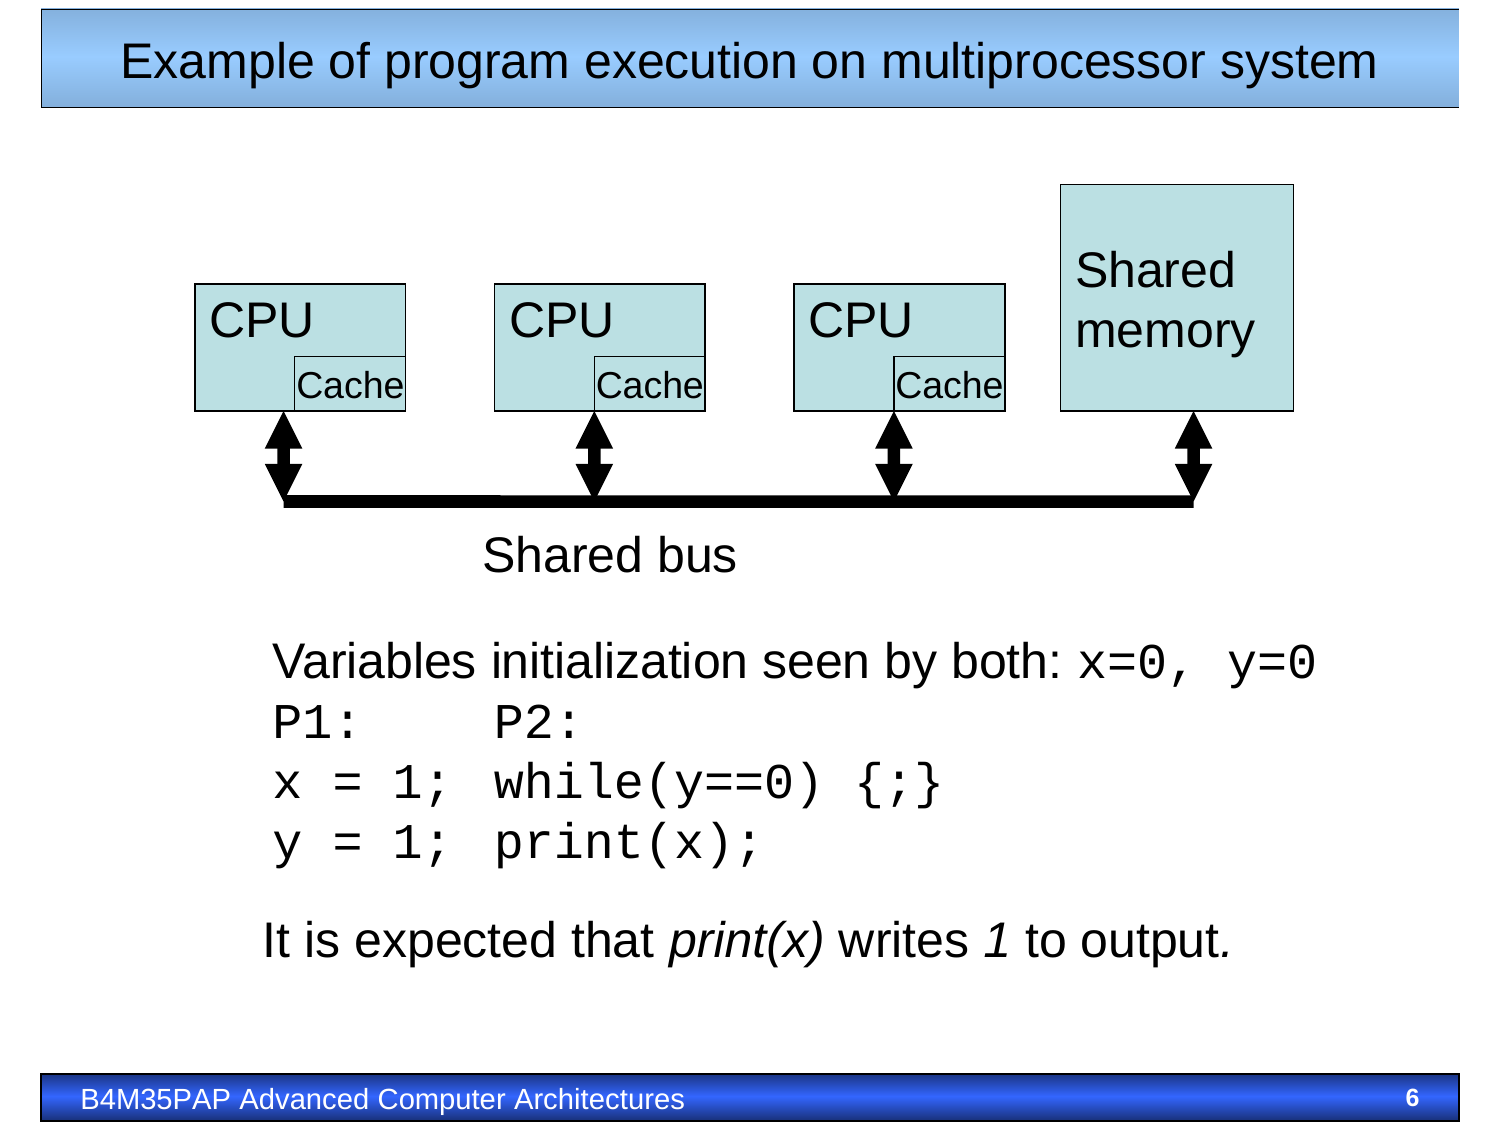

# Example of program execution on multiprocessor system
Shared
memory
CPU
CPU
CPU
Cache
Cache
Cache
Shared bus
Variables initialization seen by both: x=0, y=0
P1:		P2:
x = 1; 	while(y==0) {;}
y = 1; 	print(x);
It is expected that print(x) writes 1 to output.